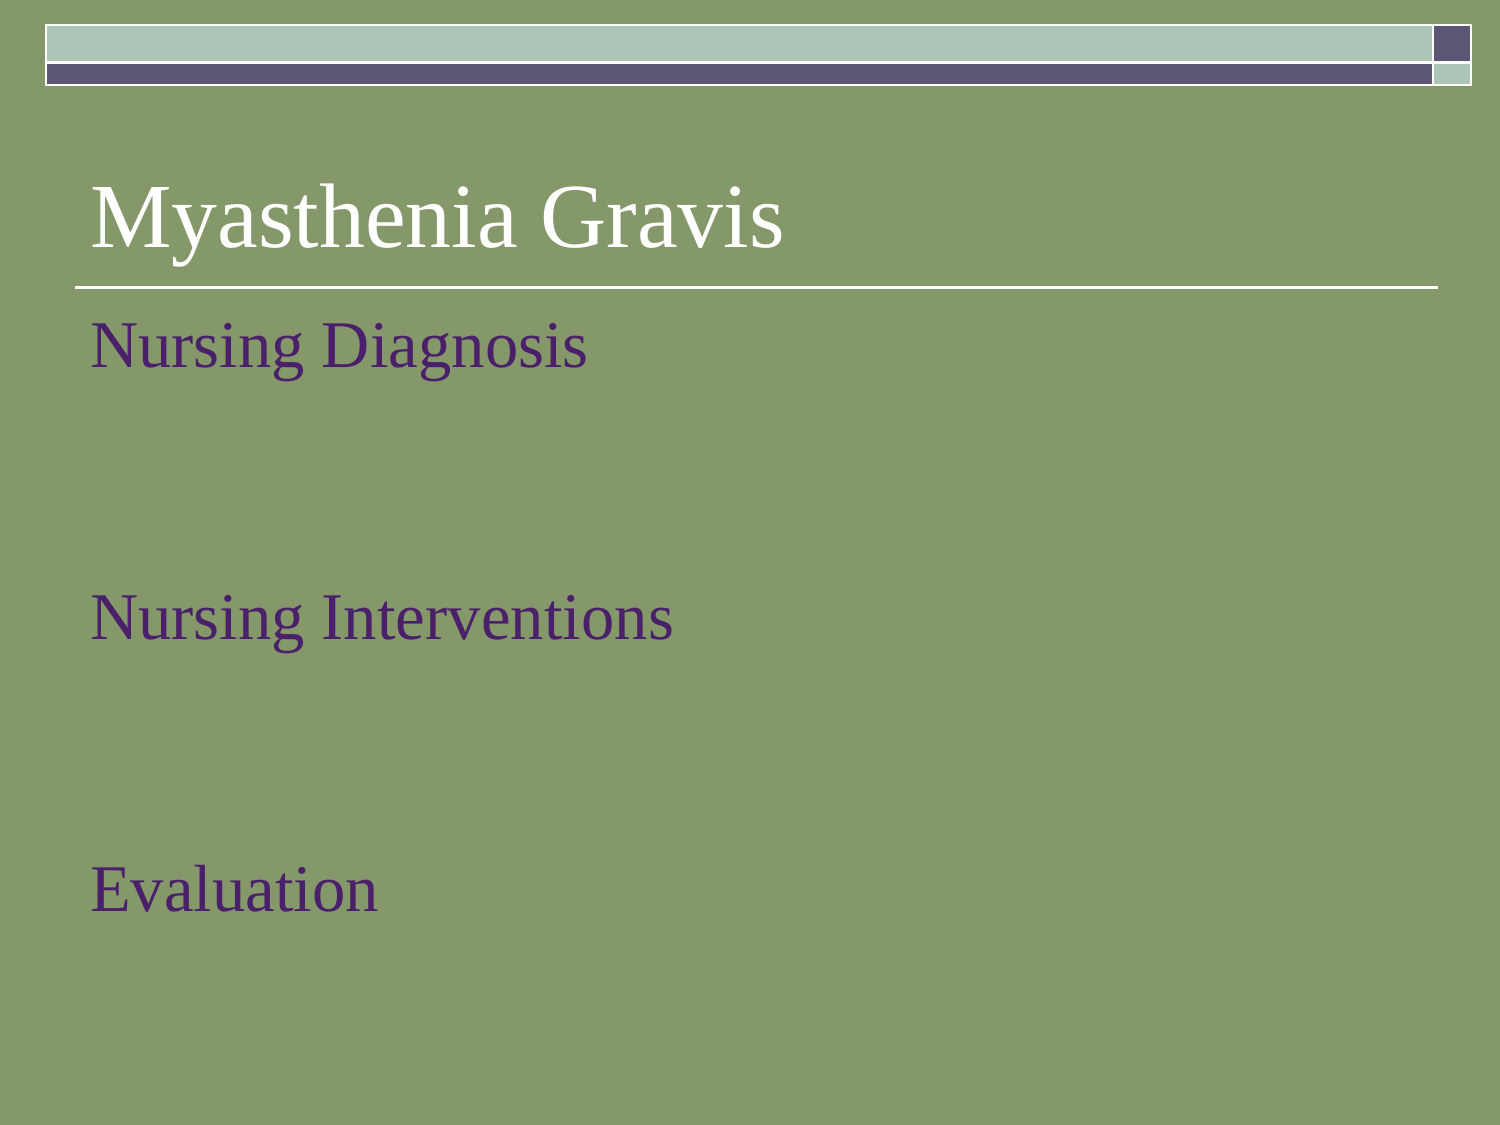

# Myasthenia Gravis
Nursing Diagnosis
Nursing Interventions
Evaluation